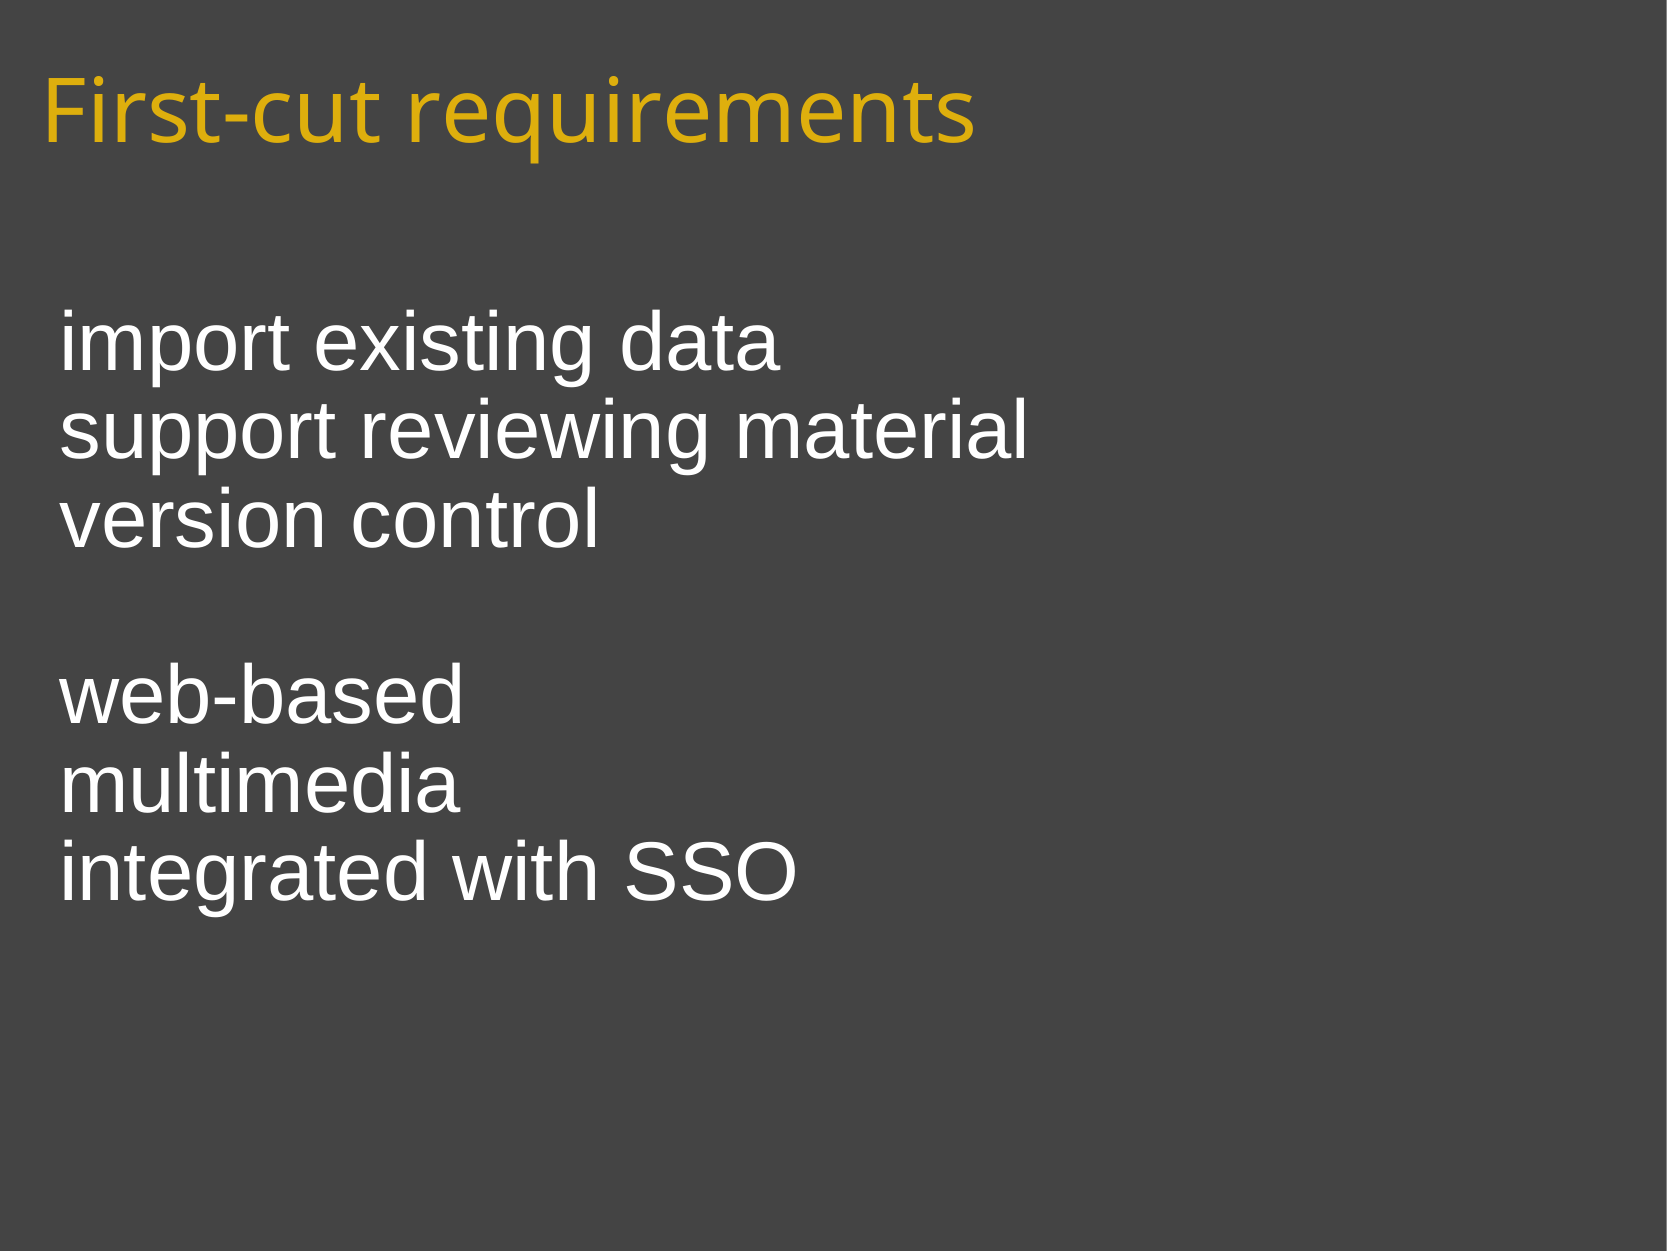

# First-cut requirements
import existing data
support reviewing material
version control
web-based
multimedia
integrated with SSO